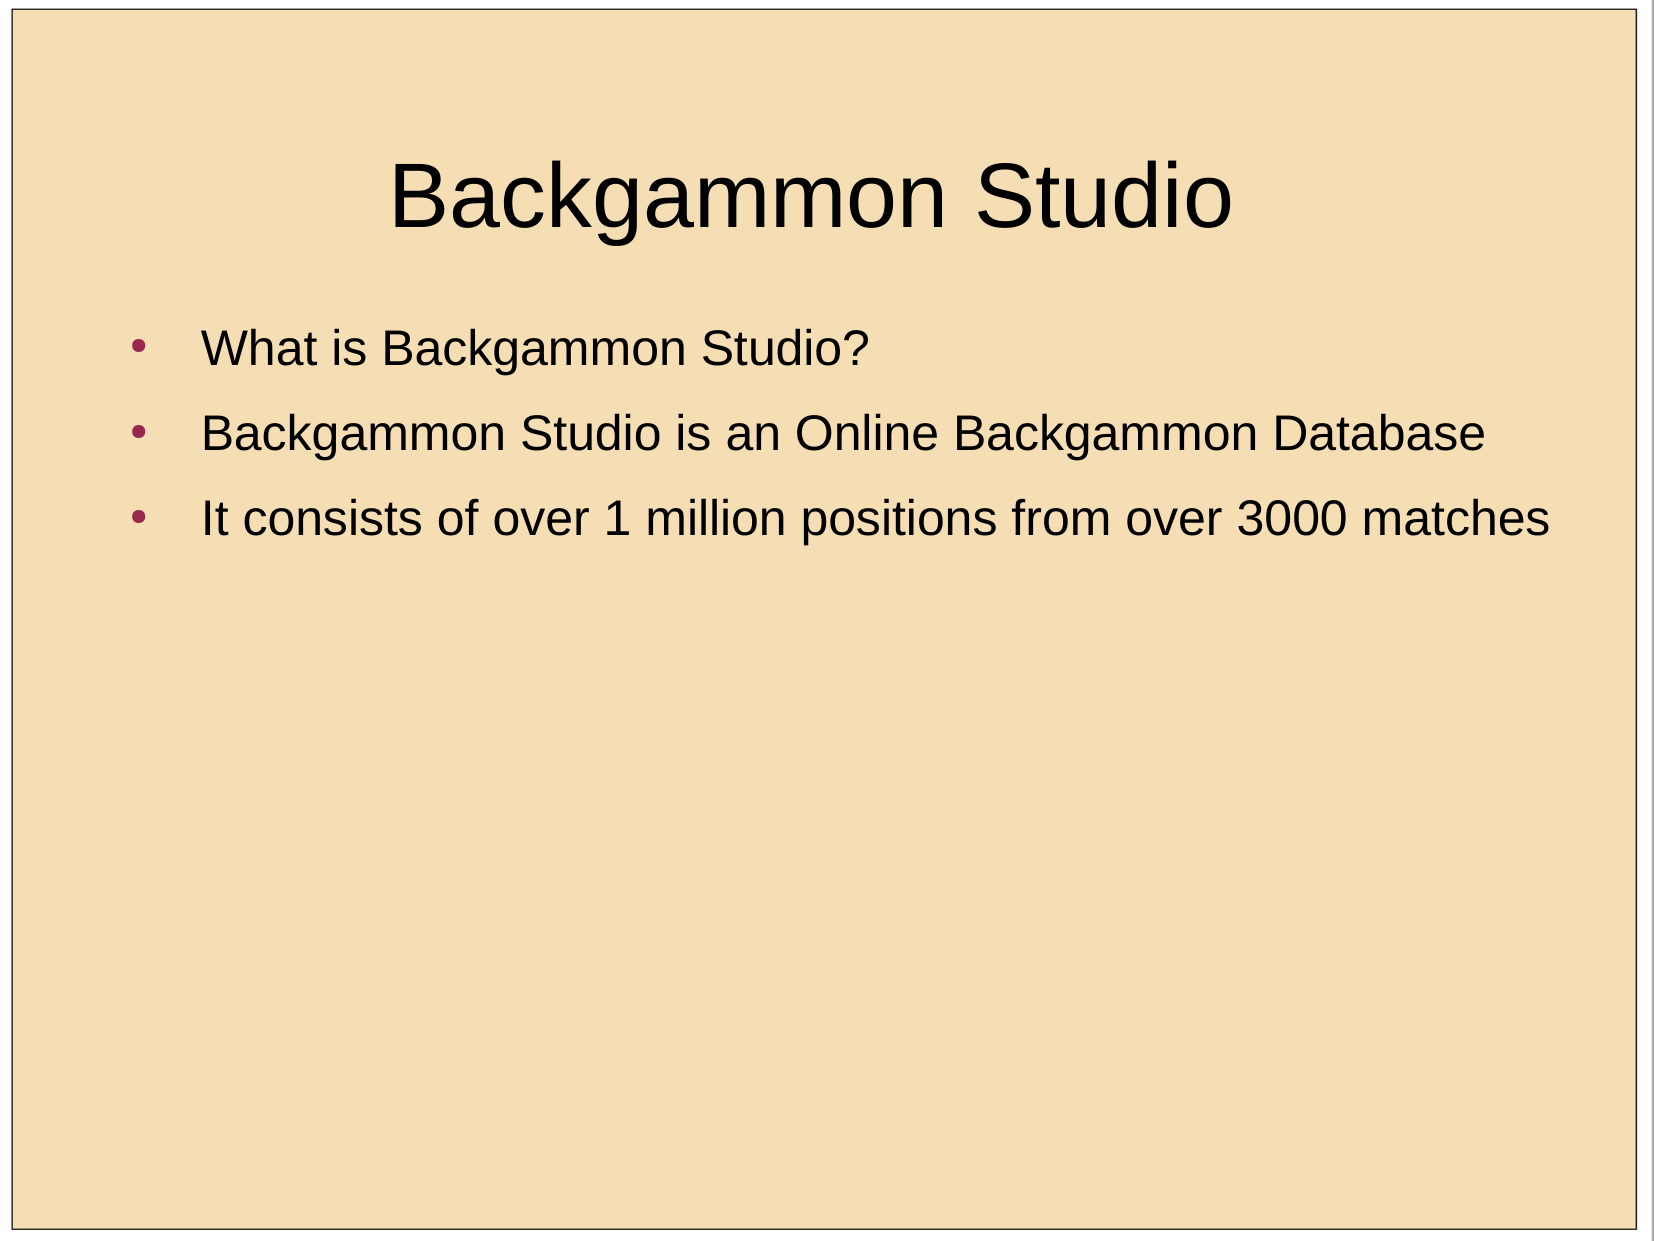

# Backgammon Studio
What is Backgammon Studio?
Backgammon Studio is an Online Backgammon Database
It consists of over 1 million positions from over 3000 matches